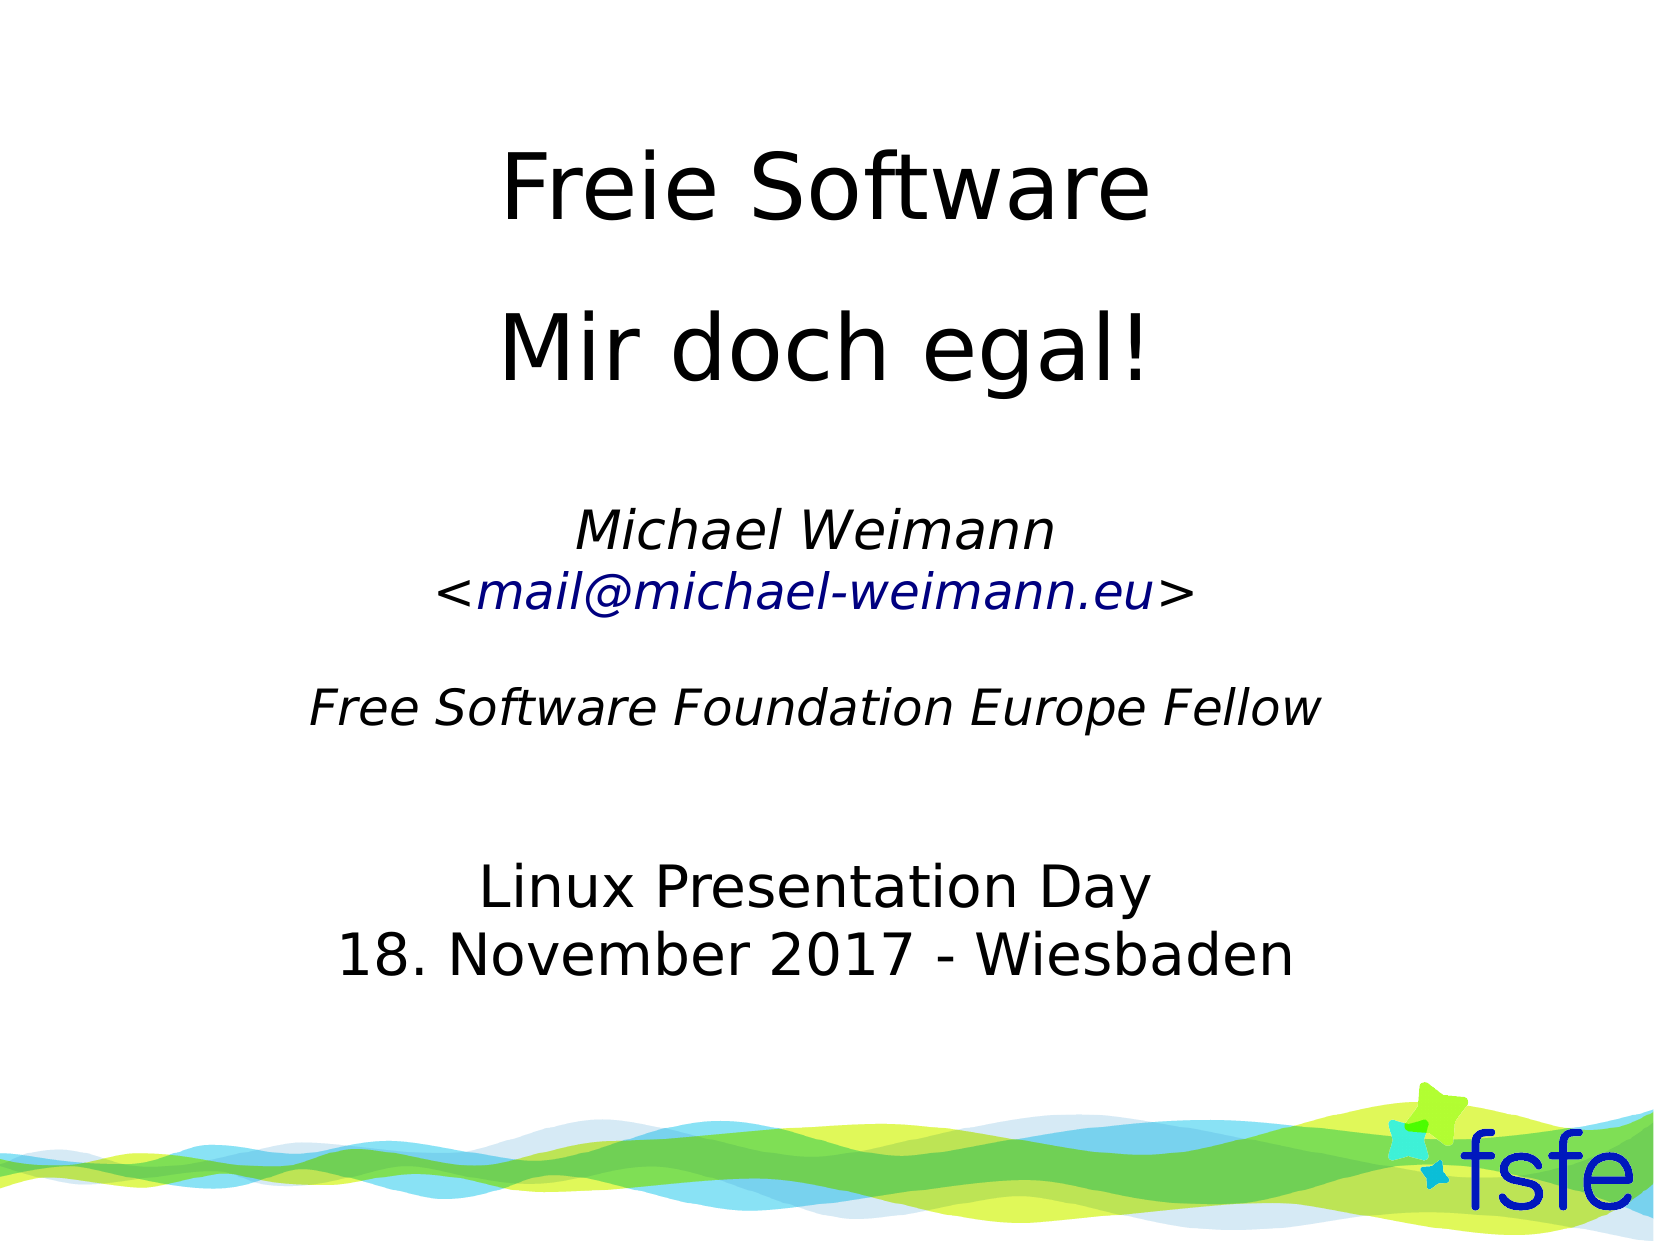

# Freie Software Mir doch egal!
Michael Weimann
<mail@michael-weimann.eu>
Free Software Foundation Europe Fellow
Linux Presentation Day
18. November 2017 - Wiesbaden